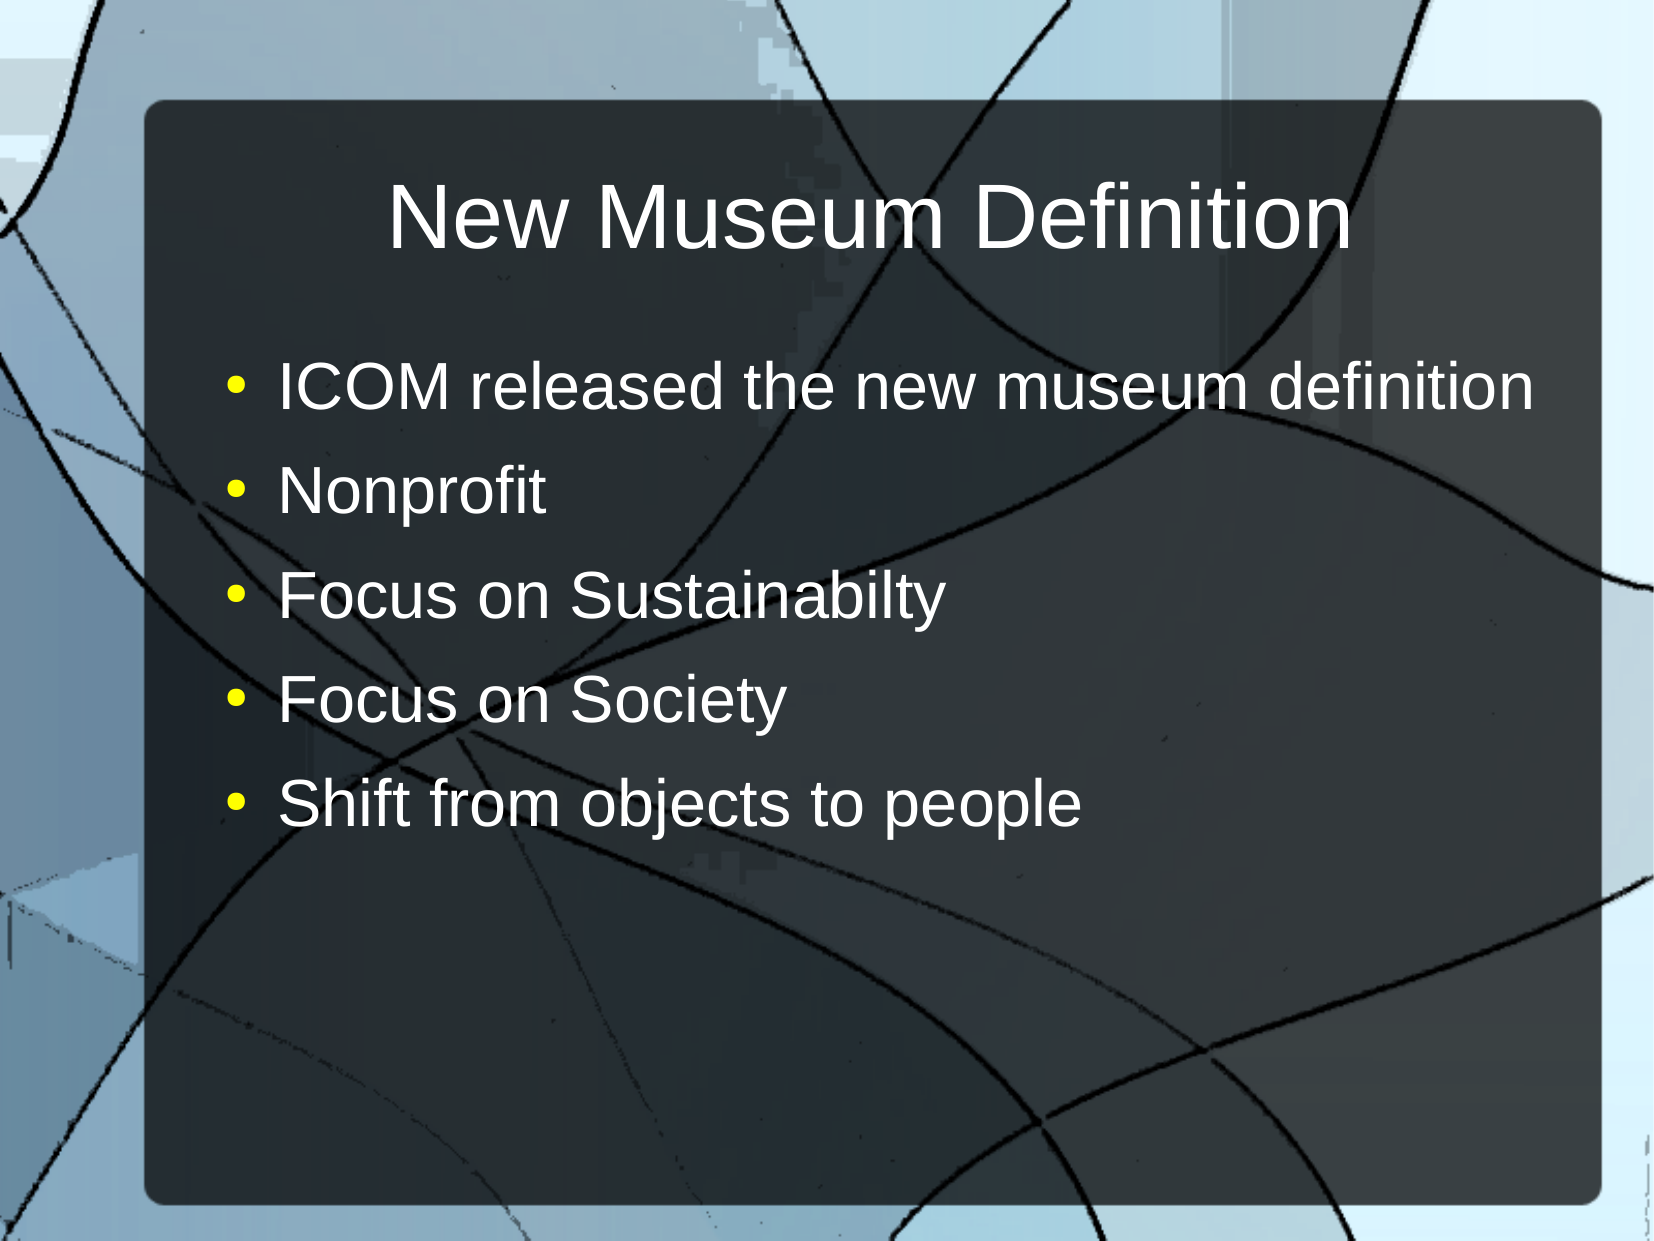

# New Museum Definition
ICOM released the new museum definition
Nonprofit
Focus on Sustainabilty
Focus on Society
Shift from objects to people